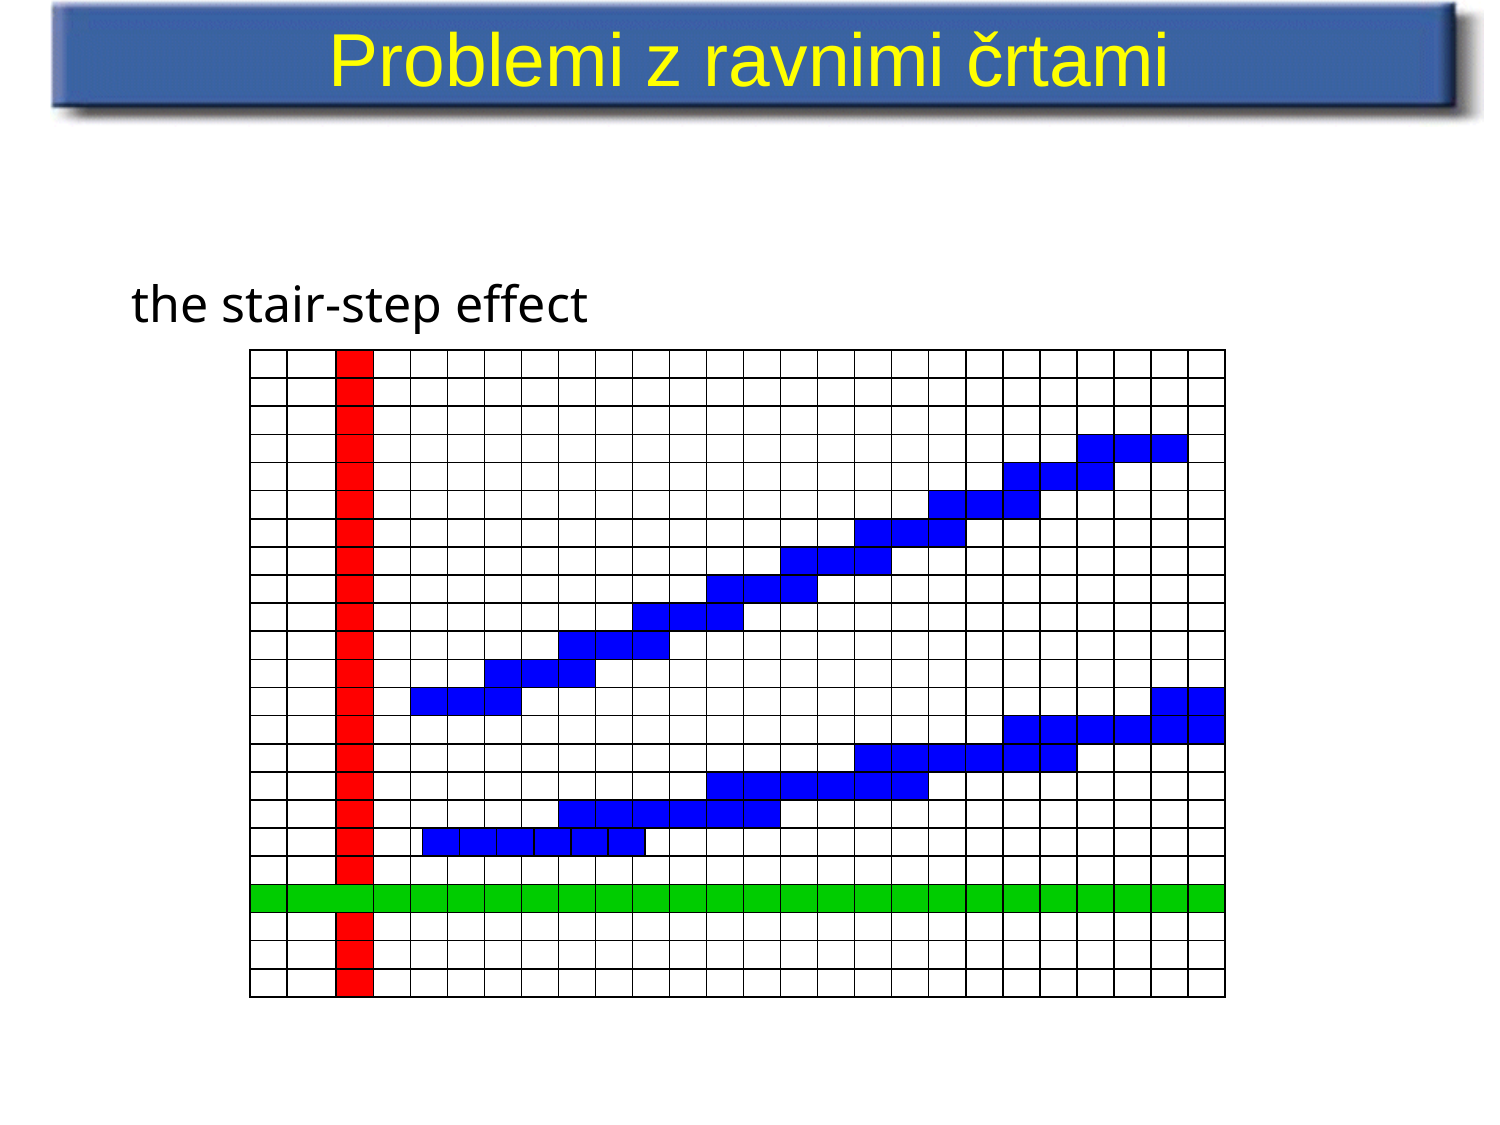

# Problemi z ravnimi črtami
the stair-step effect